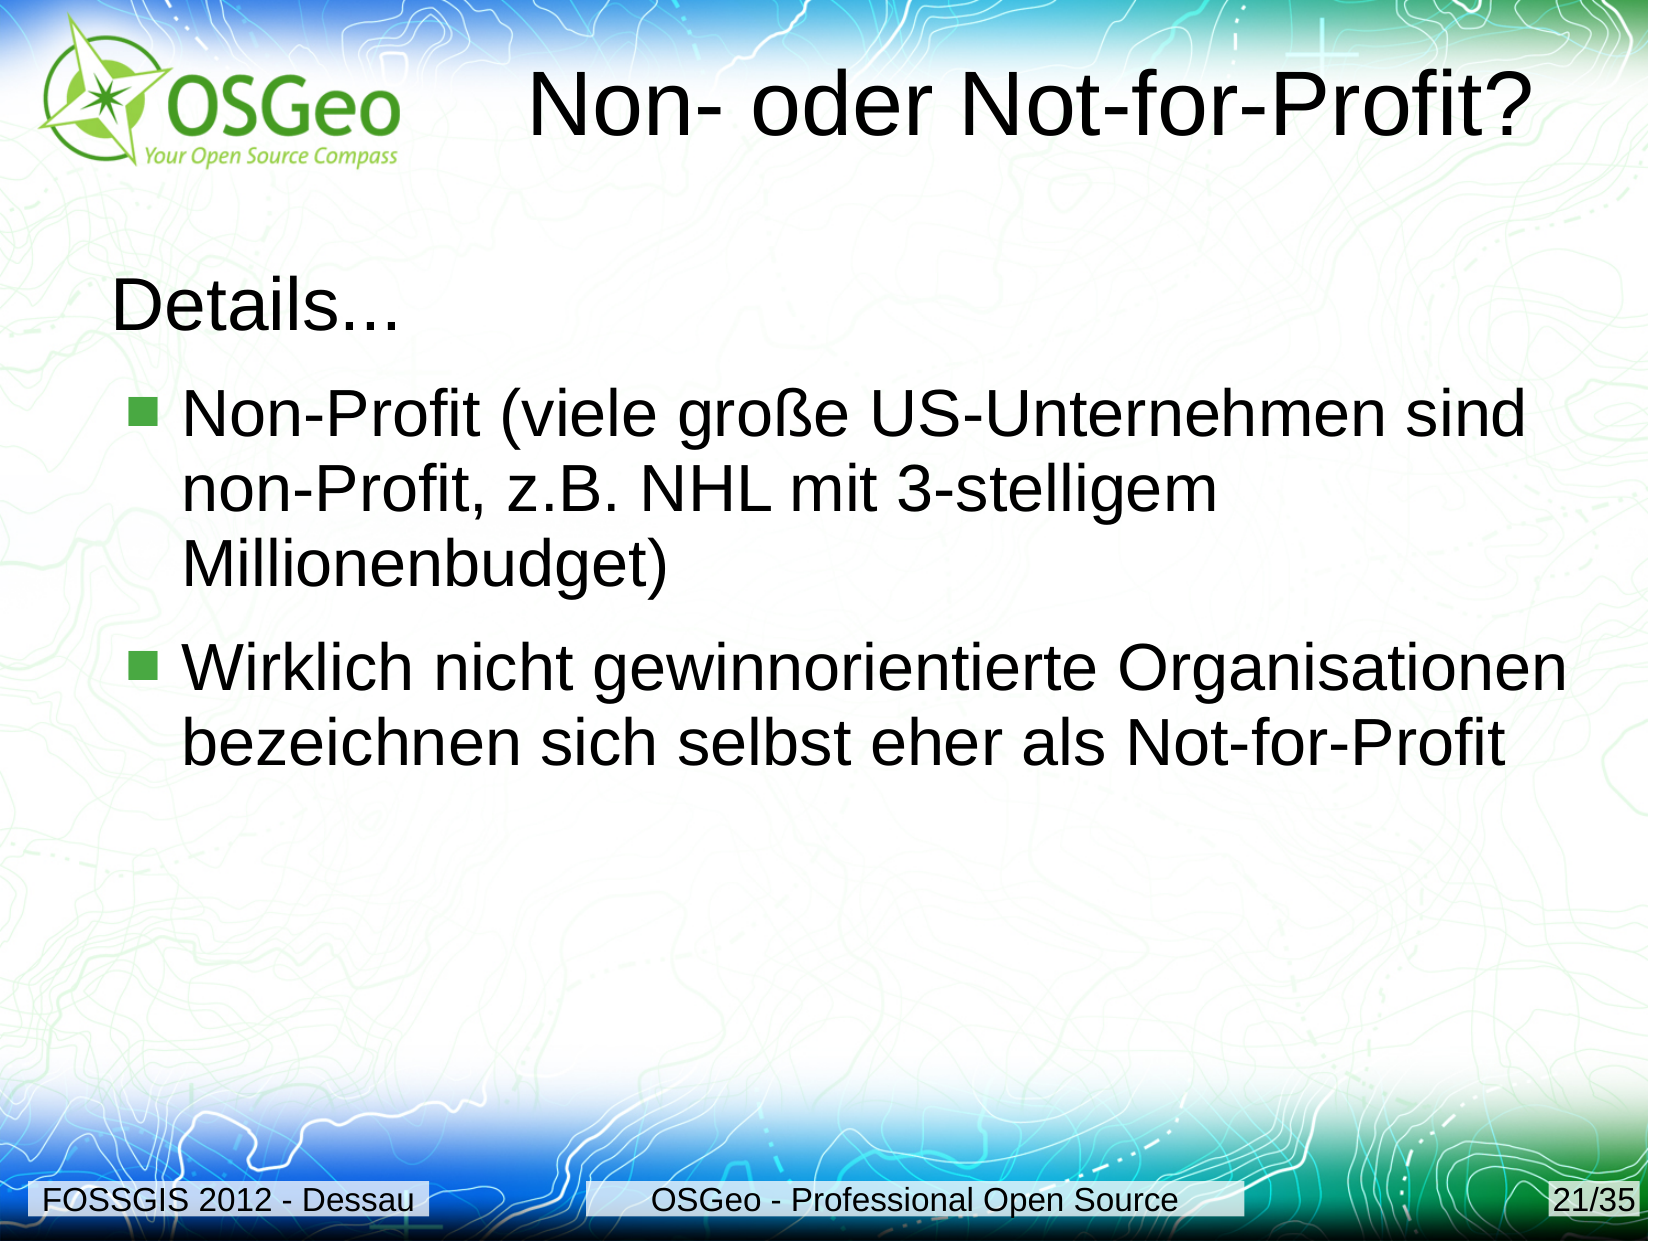

# Non- oder Not-for-Profit?
Details...
Non-Profit (viele große US-Unternehmen sind non-Profit, z.B. NHL mit 3-stelligem Millionenbudget)
Wirklich nicht gewinnorientierte Organisationen bezeichnen sich selbst eher als Not-for-Profit
FOSSGIS 2012 - Dessau
OSGeo - Professional Open Source
21